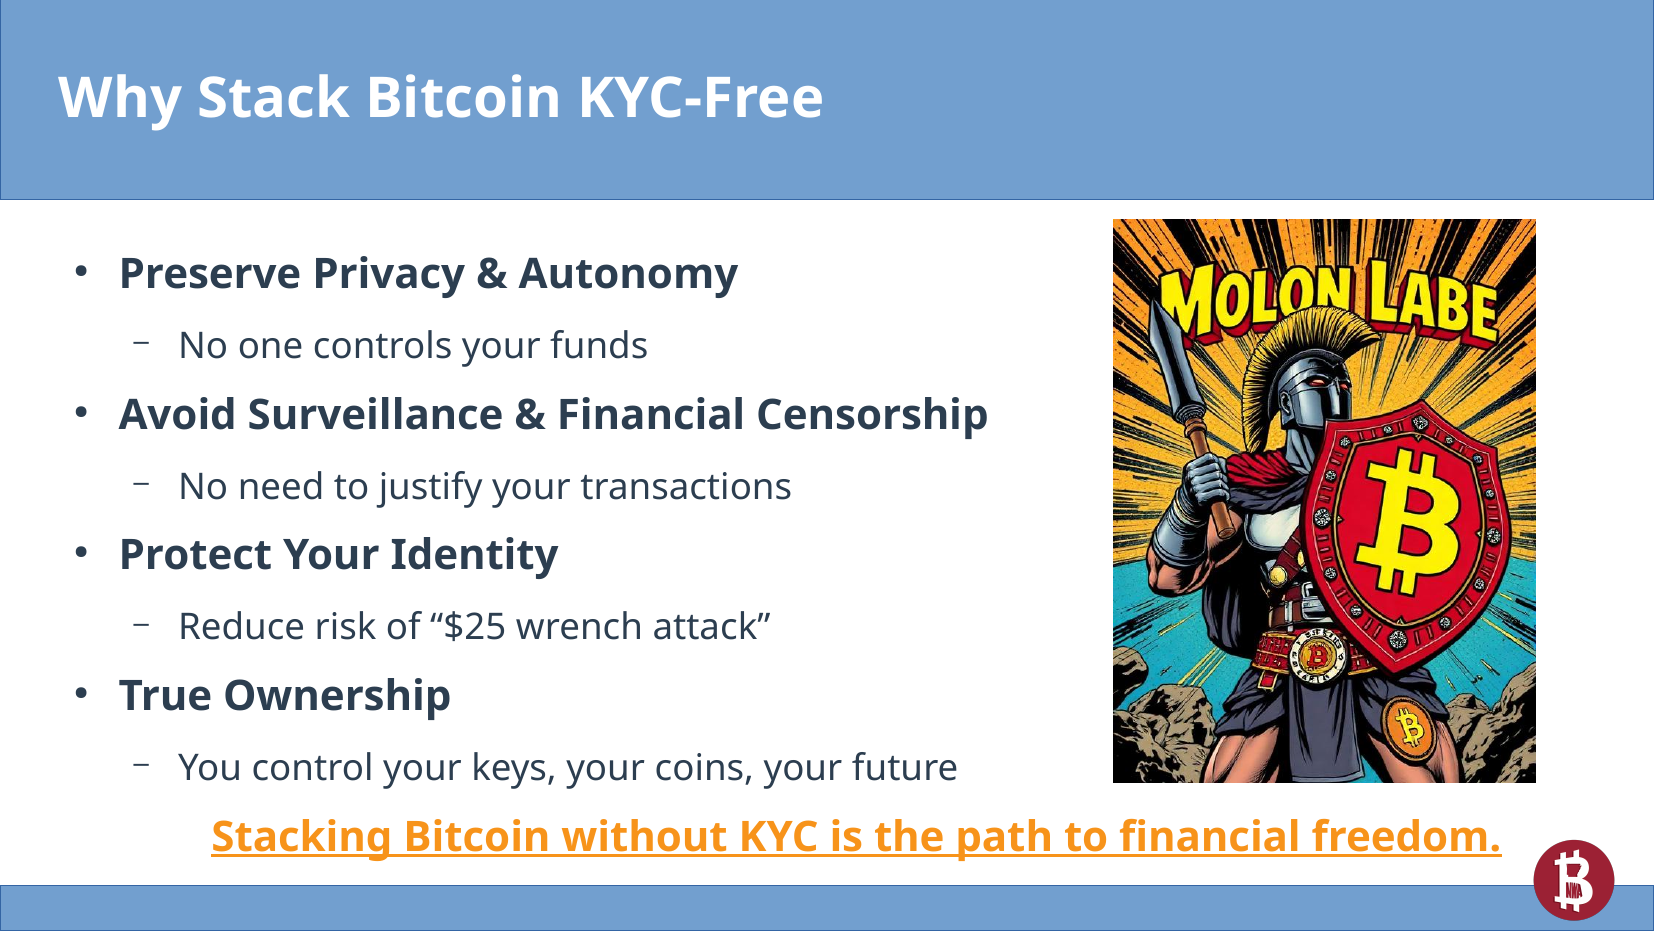

# Why Stack Bitcoin KYC-Free
Preserve Privacy & Autonomy
No one controls your funds
Avoid Surveillance & Financial Censorship
No need to justify your transactions
Protect Your Identity
Reduce risk of “$25 wrench attack”
True Ownership
You control your keys, your coins, your future
Stacking Bitcoin without KYC is the path to financial freedom.